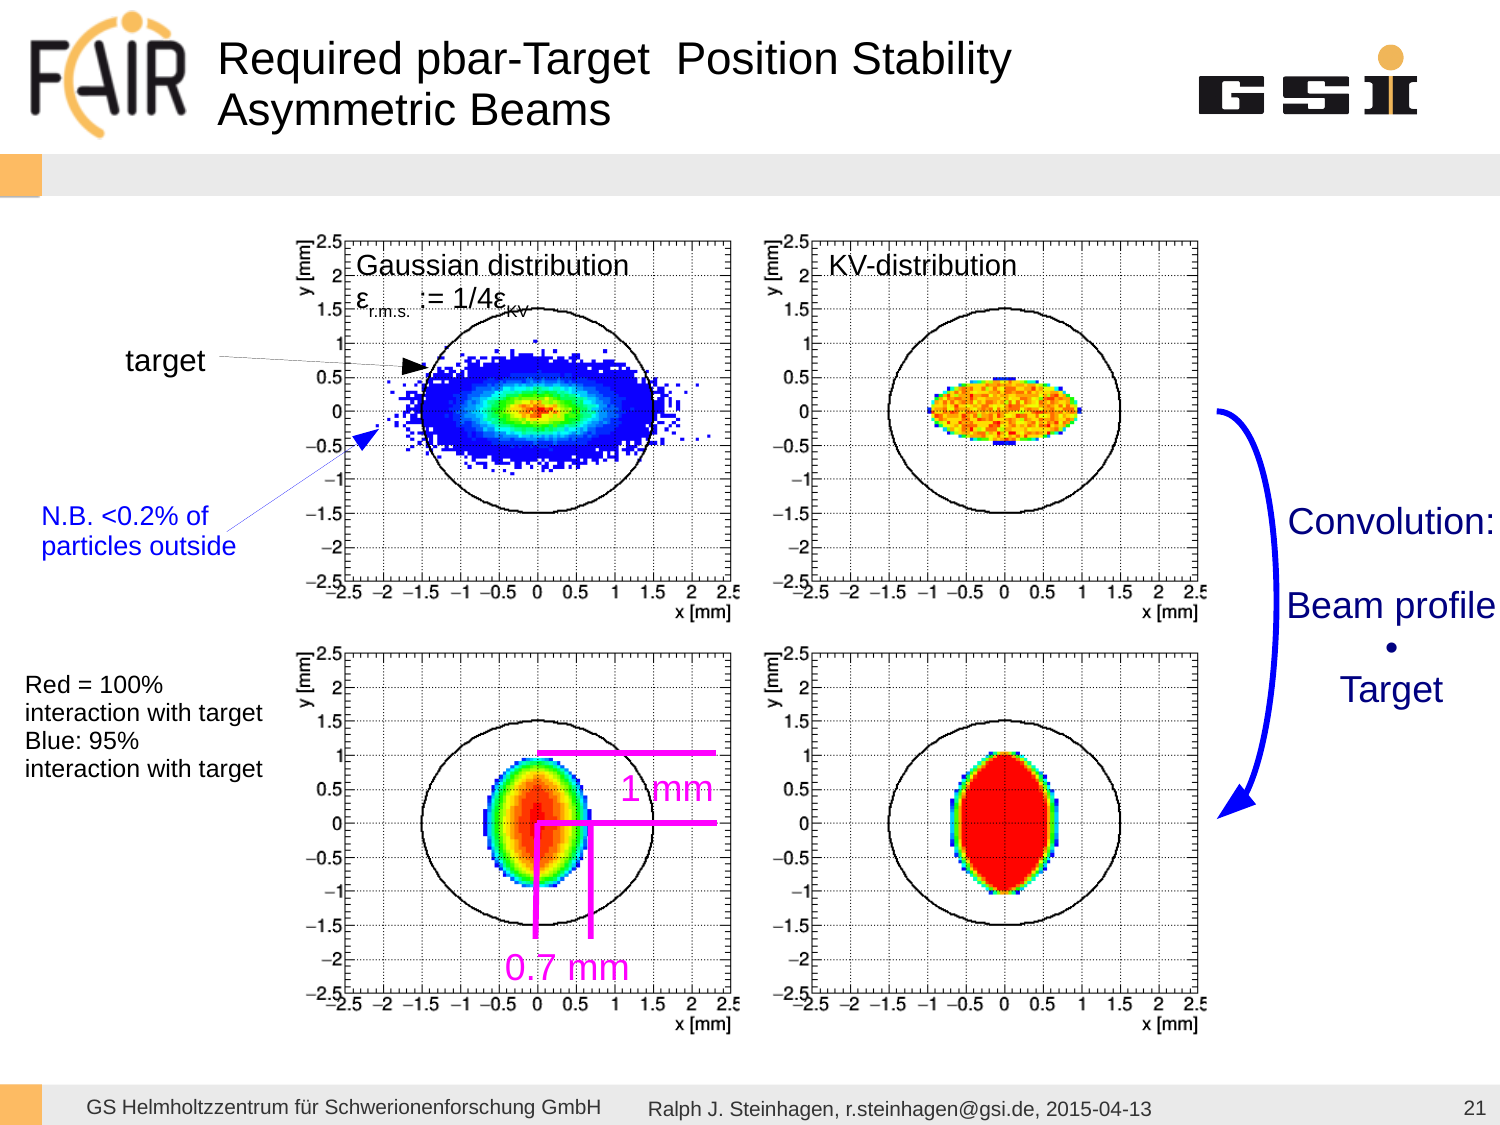

# Required pbar-Target Position Stability Asymmetric Beams
Gaussian distribution
εr.m.s. := 1/4εKV
KV-distribution
target
Convolution:
Beam profile
•
Target
N.B. <0.2% of
particles outside
Red = 100%
interaction with target
Blue: 95%
interaction with target
1 mm
0.7 mm